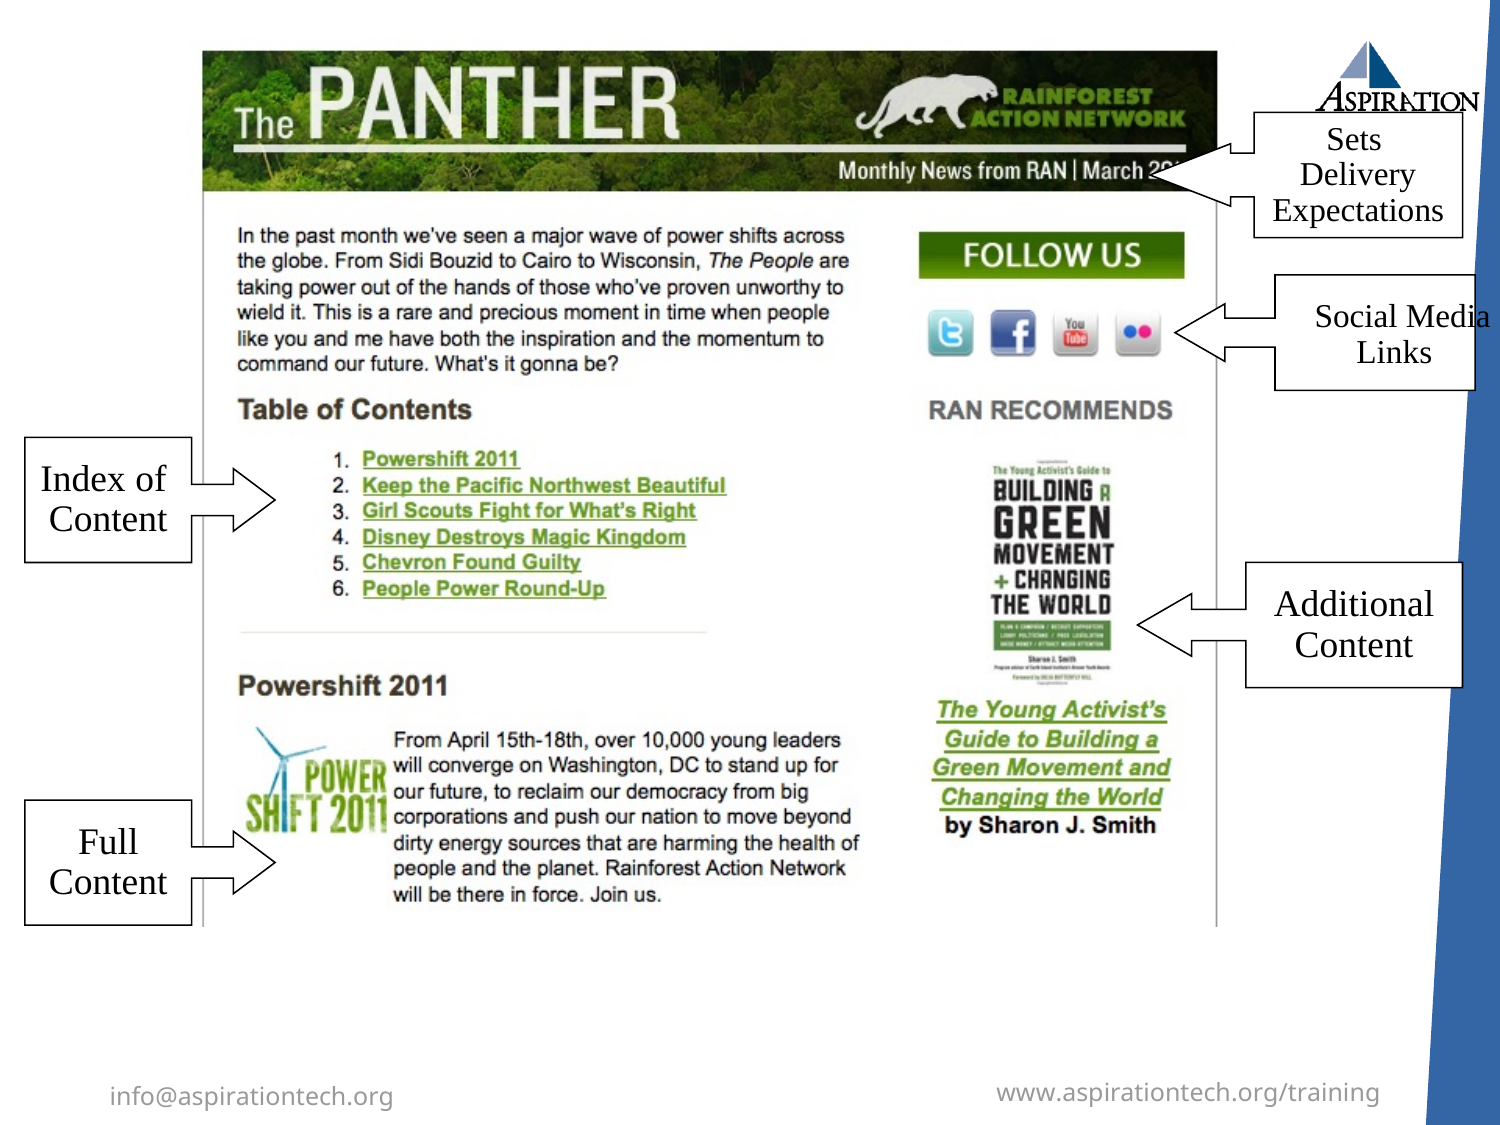

Sets
Delivery
Expectations
 Social Media
Links
Index of
Content
Additional
Content
Full
Content